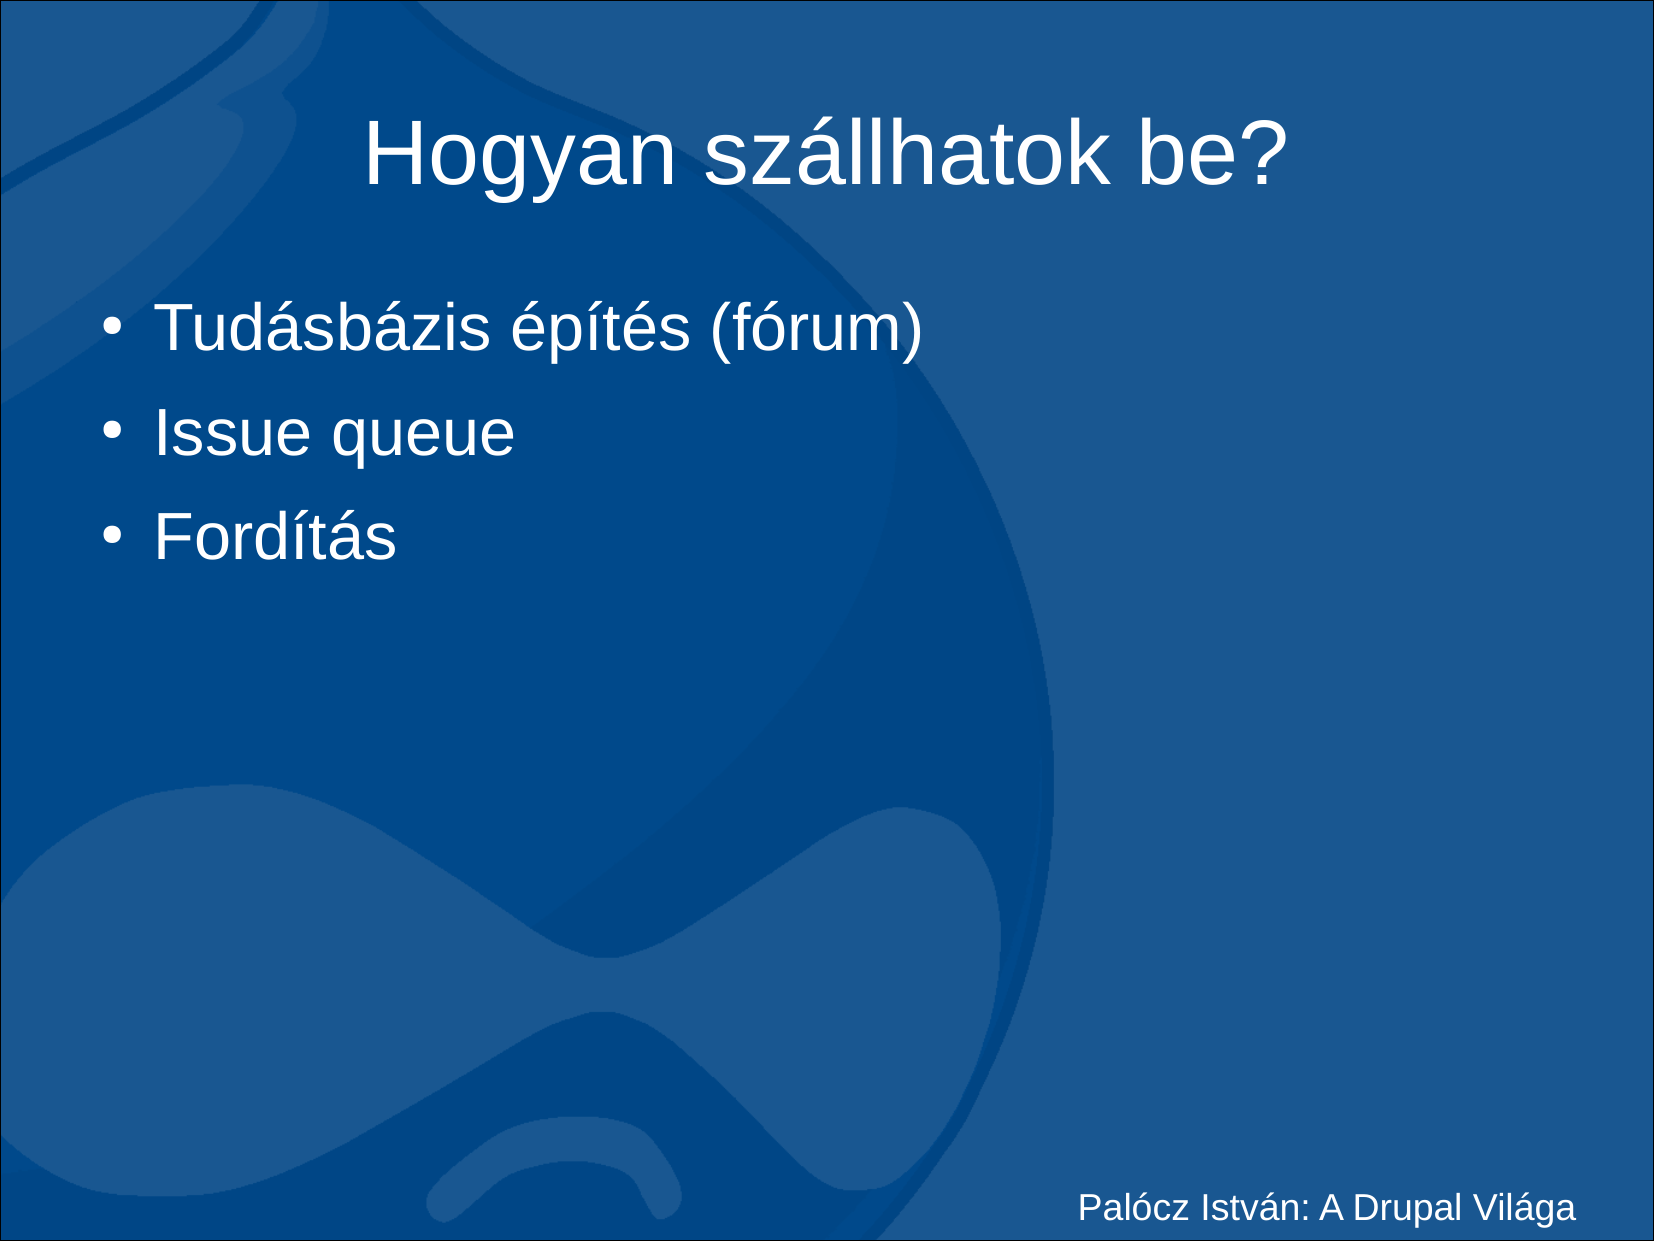

# Hogyan szállhatok be?
Tudásbázis építés (fórum)
Issue queue
Fordítás